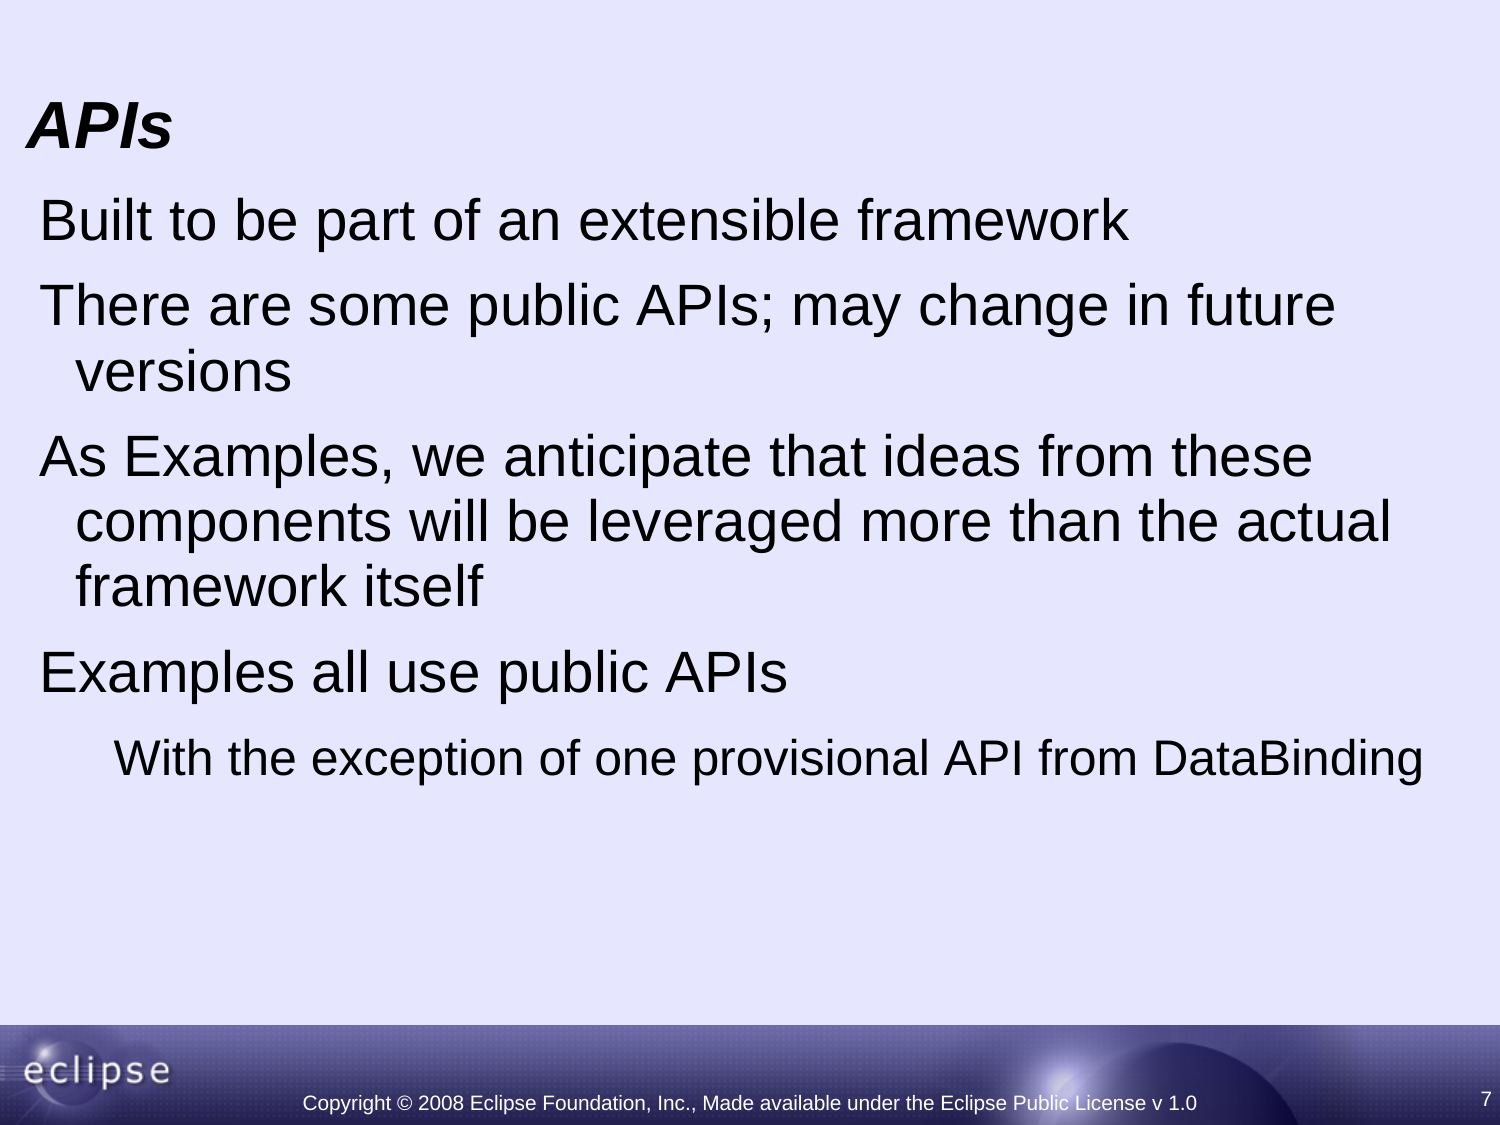

# APIs
Built to be part of an extensible framework
There are some public APIs; may change in future versions
As Examples, we anticipate that ideas from these components will be leveraged more than the actual framework itself
Examples all use public APIs
With the exception of one provisional API from DataBinding
7